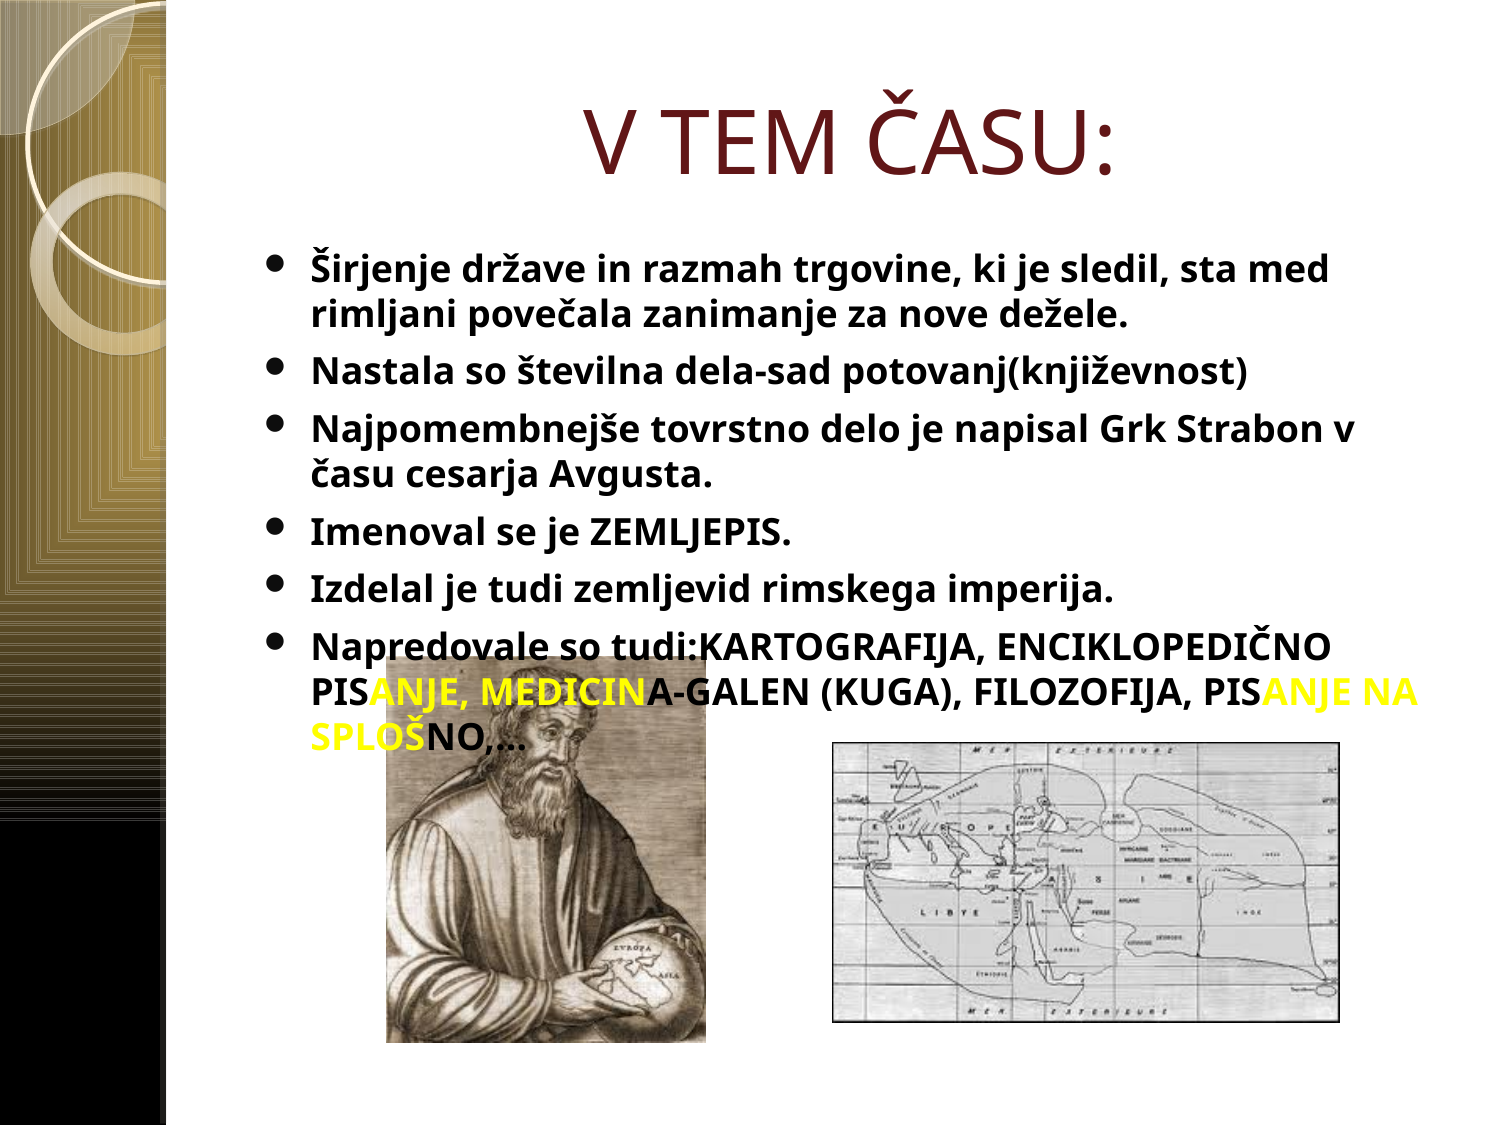

# V TEM ČASU:
Širjenje države in razmah trgovine, ki je sledil, sta med rimljani povečala zanimanje za nove dežele.
Nastala so številna dela-sad potovanj(književnost)
Najpomembnejše tovrstno delo je napisal Grk Strabon v času cesarja Avgusta.
Imenoval se je ZEMLJEPIS.
Izdelal je tudi zemljevid rimskega imperija.
Napredovale so tudi:KARTOGRAFIJA, ENCIKLOPEDIČNO PISANJE, MEDICINA-GALEN (KUGA), FILOZOFIJA, PISANJE NA SPLOŠNO,…